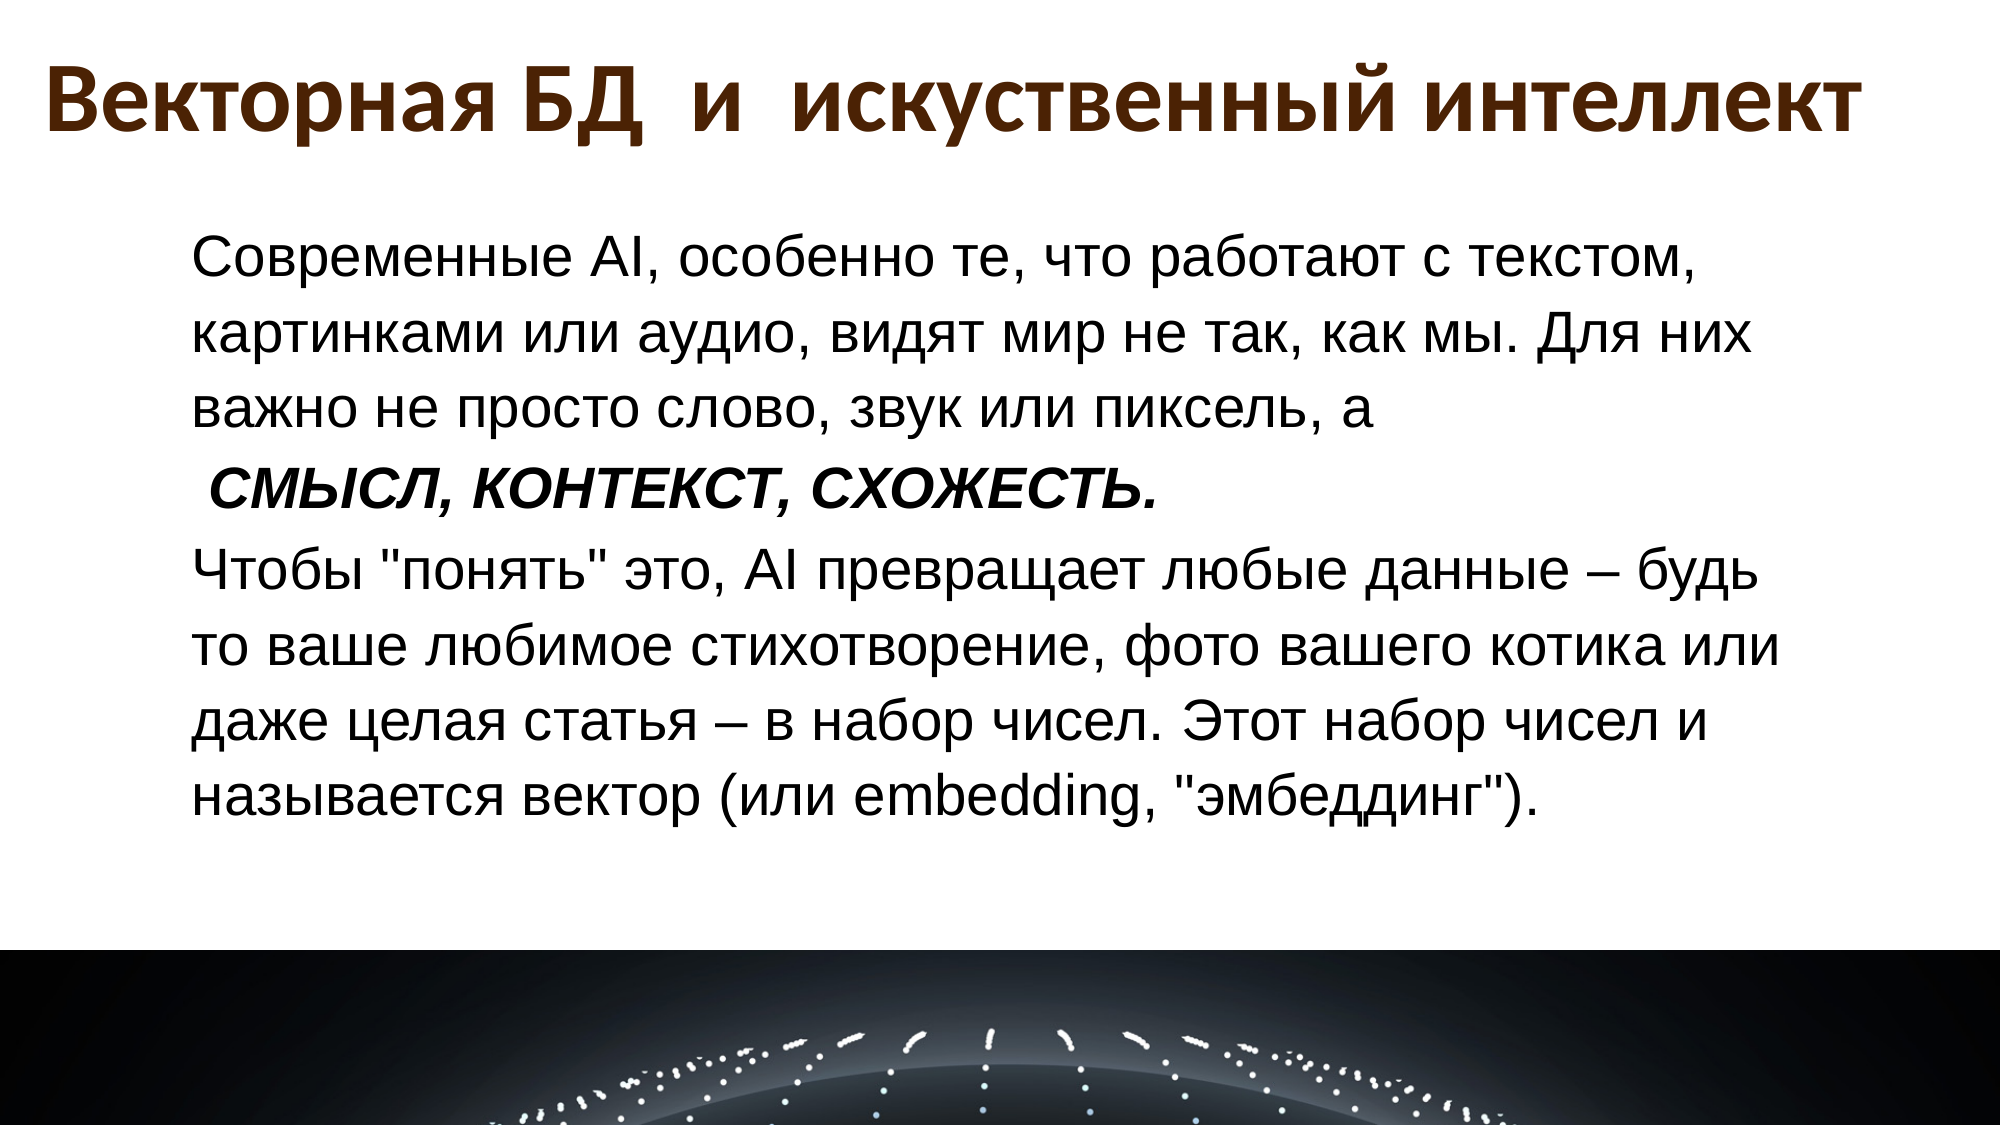

Векторная БД и искуственный интеллект
Современные AI, особенно те, что работают с текстом, картинками или аудио, видят мир не так, как мы. Для них важно не просто слово, звук или пиксель, а
 СМЫСЛ, КОНТЕКСТ, СХОЖЕСТЬ.
Чтобы "понять" это, AI превращает любые данные – будь то ваше любимое стихотворение, фото вашего котика или даже целая статья – в набор чисел. Этот набор чисел и называется вектор (или embedding, "эмбеддинг").